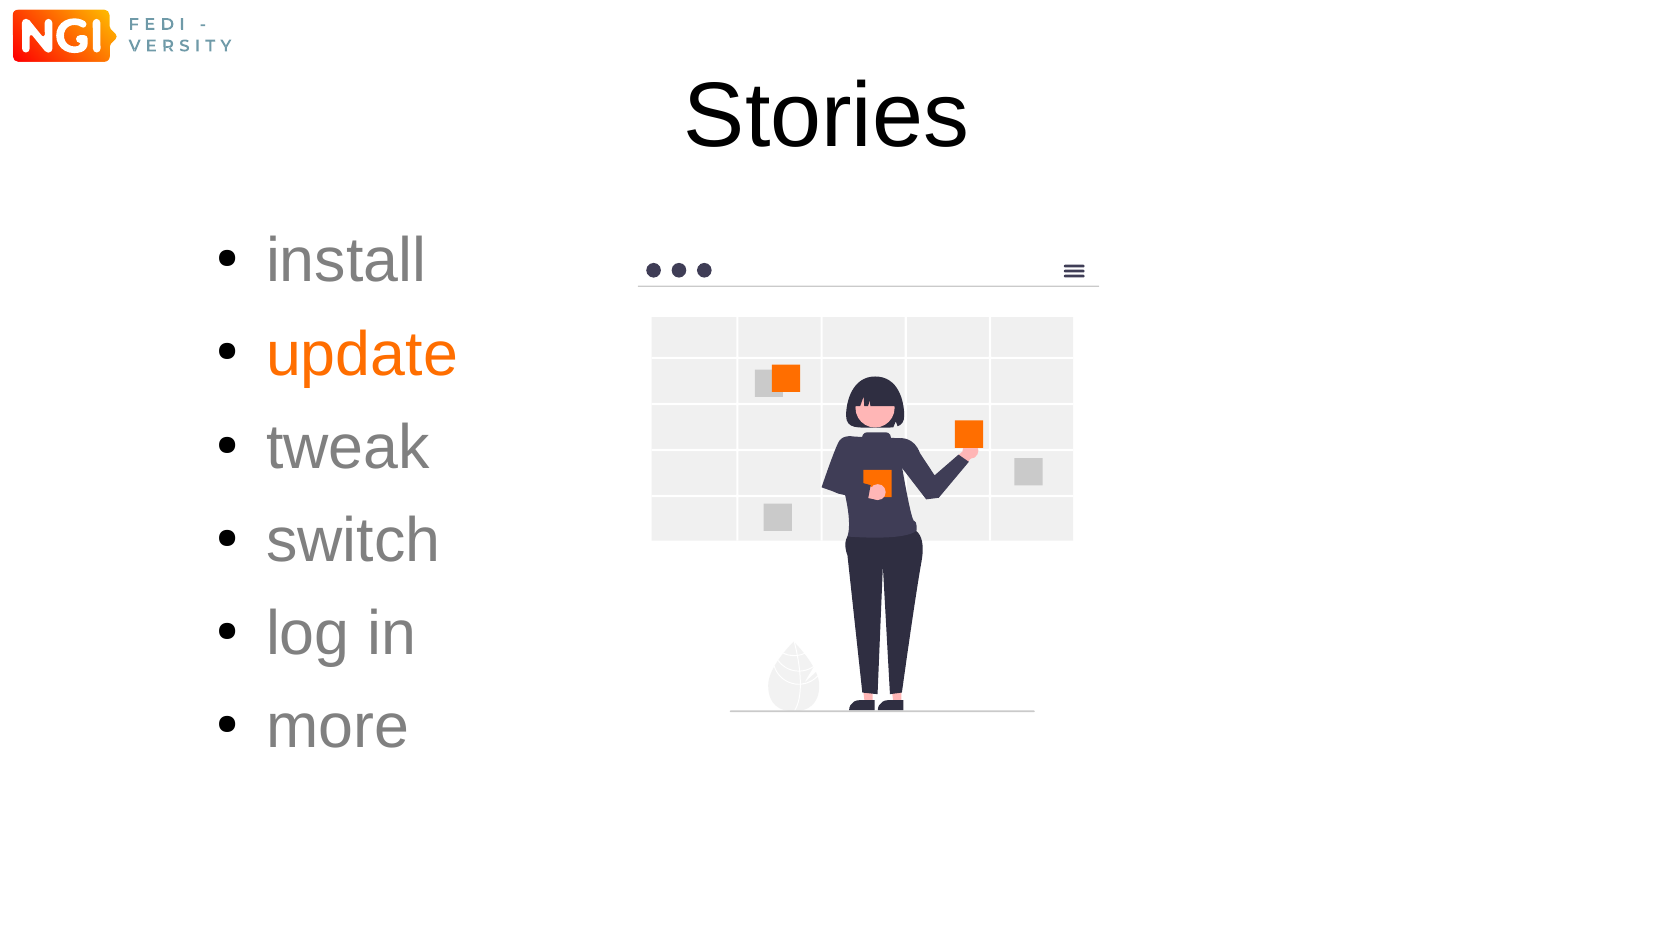

# Stories
install
update
tweak
switch
log in
more